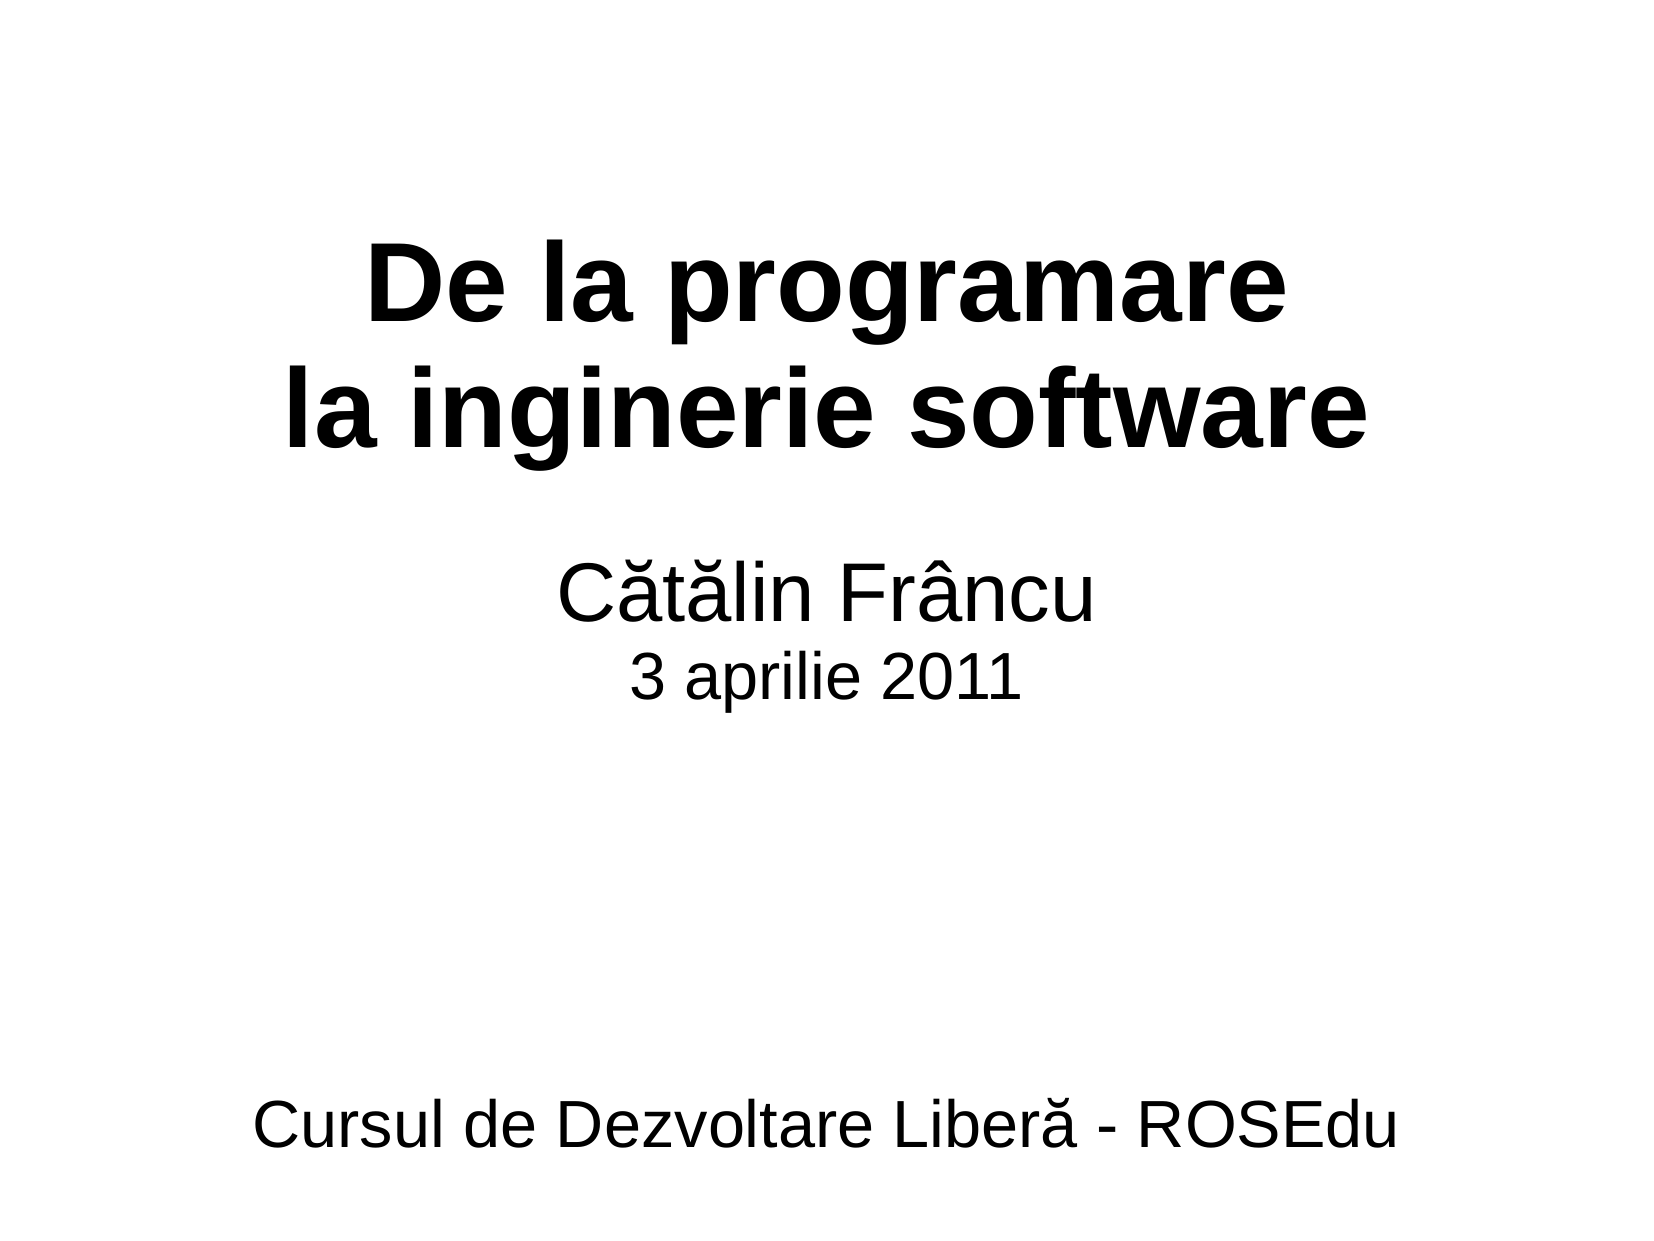

# De la programare la inginerie software Cătălin Frâncu 3 aprilie 2011
Cursul de Dezvoltare Liberă - ROSEdu